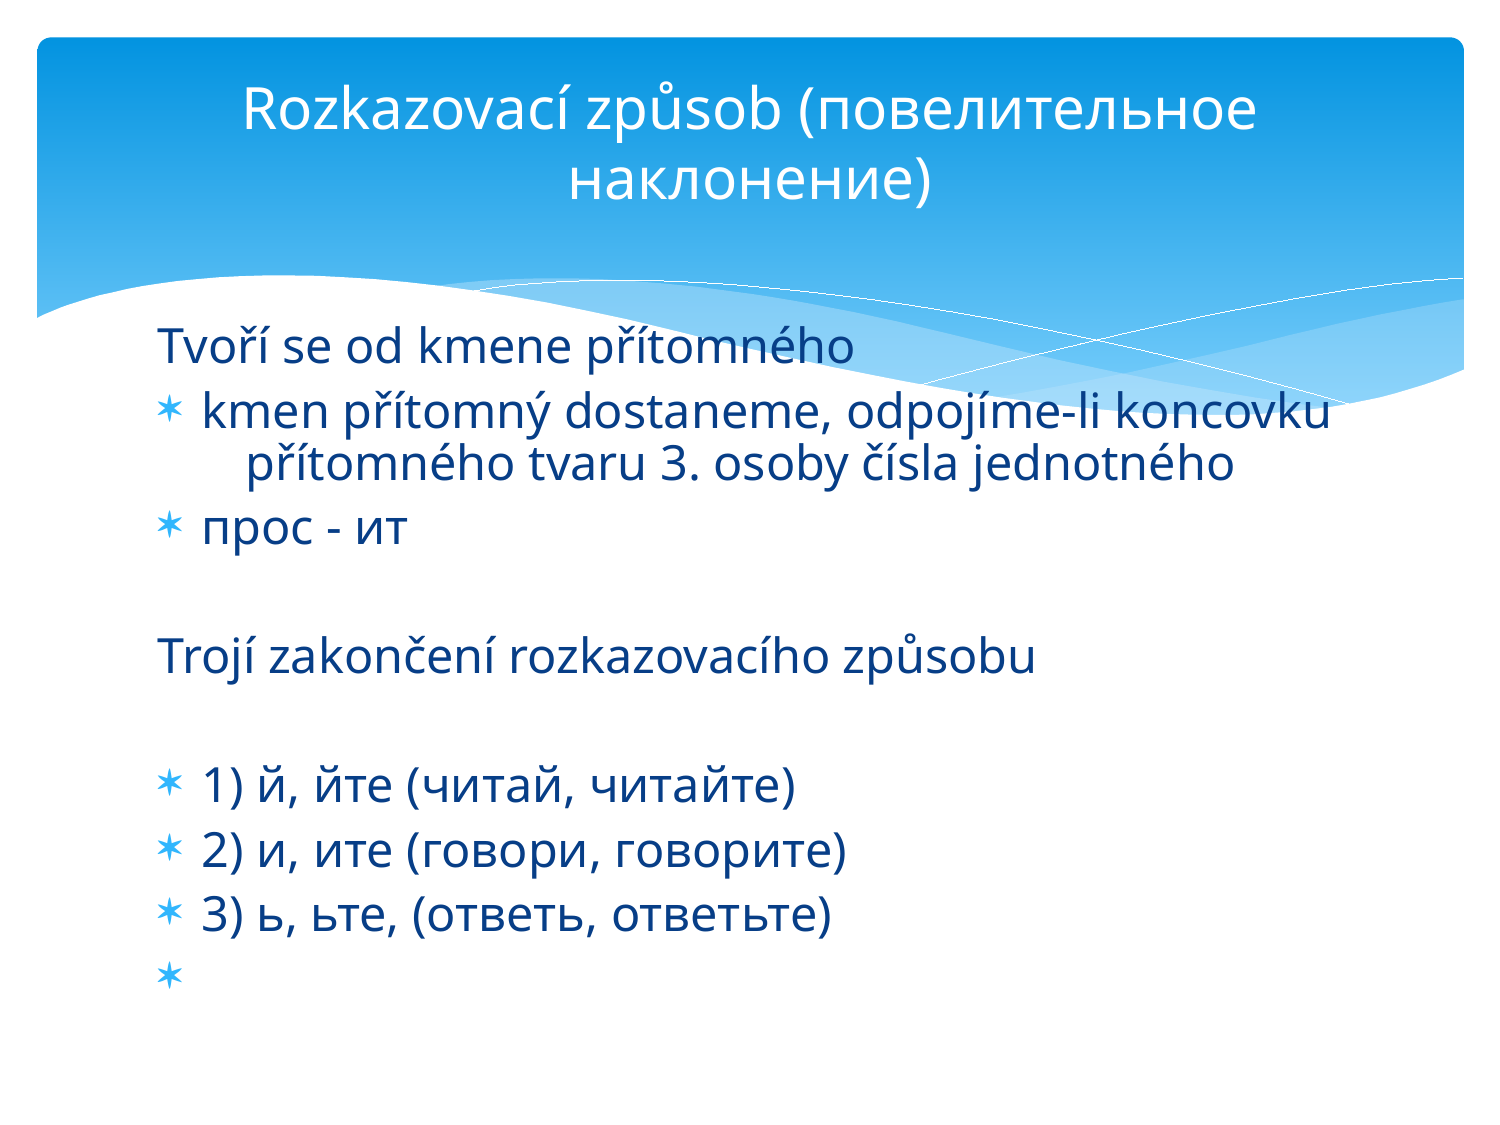

Rozkazovací způsob (повелительное наклонение)
# Tvoří se od kmene přítomného
kmen přítomný dostaneme, odpojíme-li koncovku přítomného tvaru 3. osoby čísla jednotného
прос - ит
Trojí zakončení rozkazovacího způsobu
1) й, йте (читай, читайте)
2) и, ите (говори, говорите)
3) ь, ьте, (ответь, ответьте)